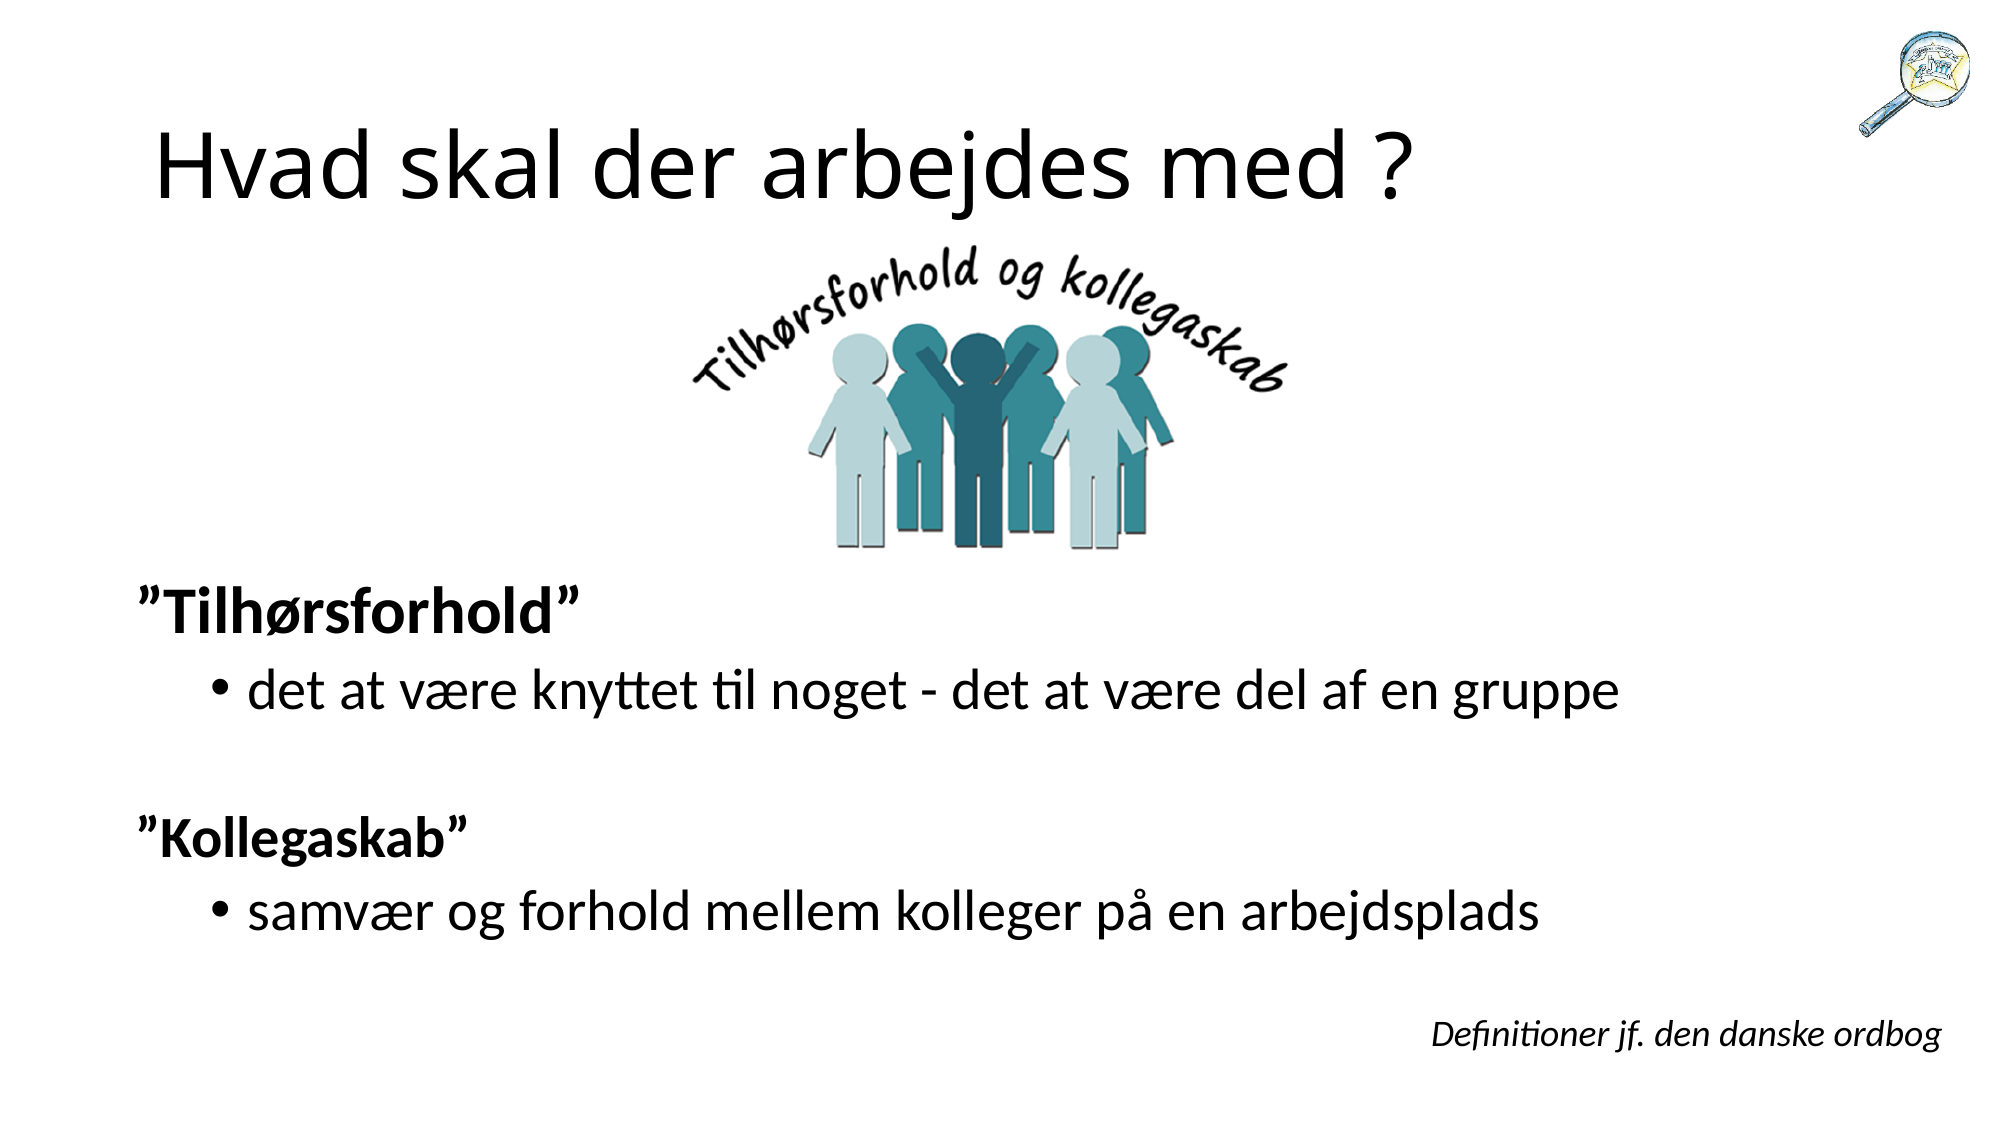

# Hvad skal der arbejdes med ?
”Tilhørsforhold”
det at være knyttet til noget - det at være del af en gruppe
”Kollegaskab”
samvær og forhold mellem kolleger på en arbejdsplads
Definitioner jf. den danske ordbog